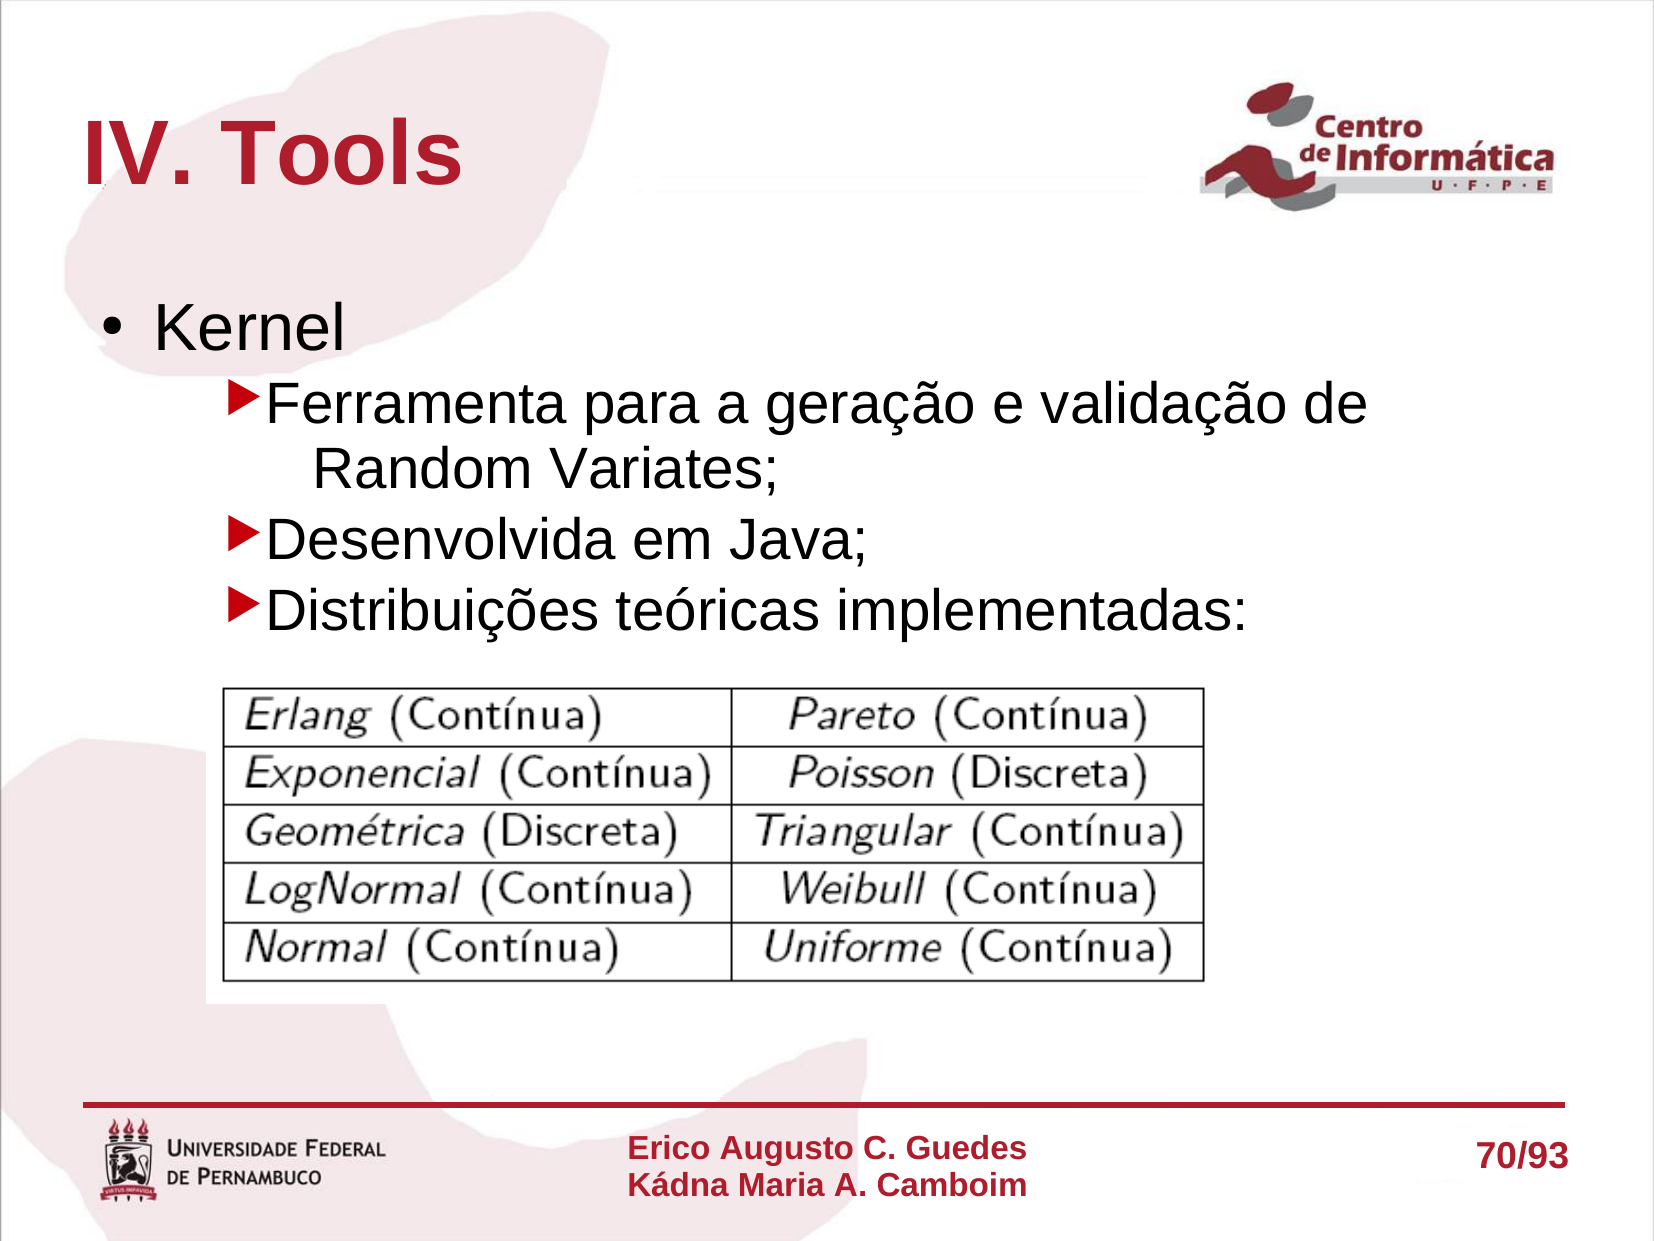

# IV. Tools
Kernel
Ferramenta para a geração e validação de Random Variates;
Desenvolvida em Java;
Distribuições teóricas implementadas:
Distribuição Empírica.